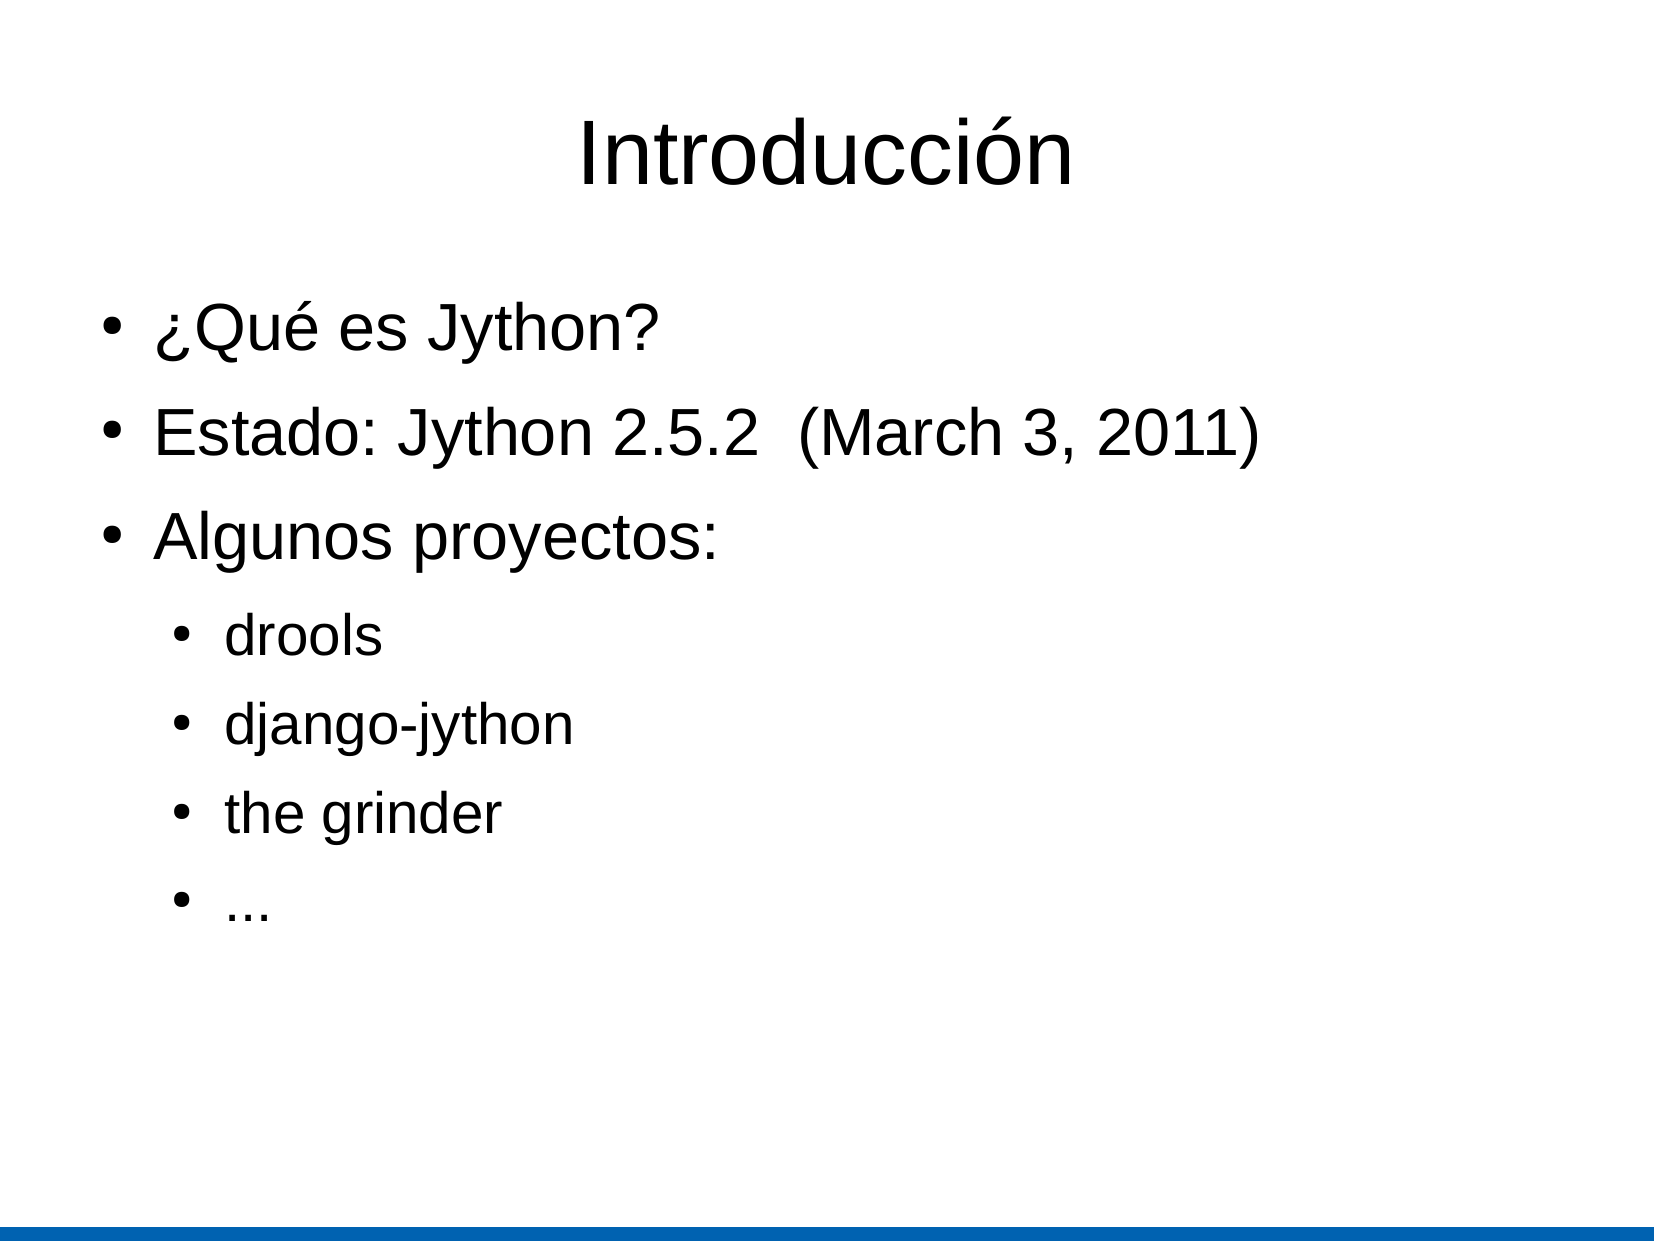

# Introducción
¿Qué es Jython?
Estado: Jython 2.5.2 (March 3, 2011)
Algunos proyectos:
drools
django-jython
the grinder
...